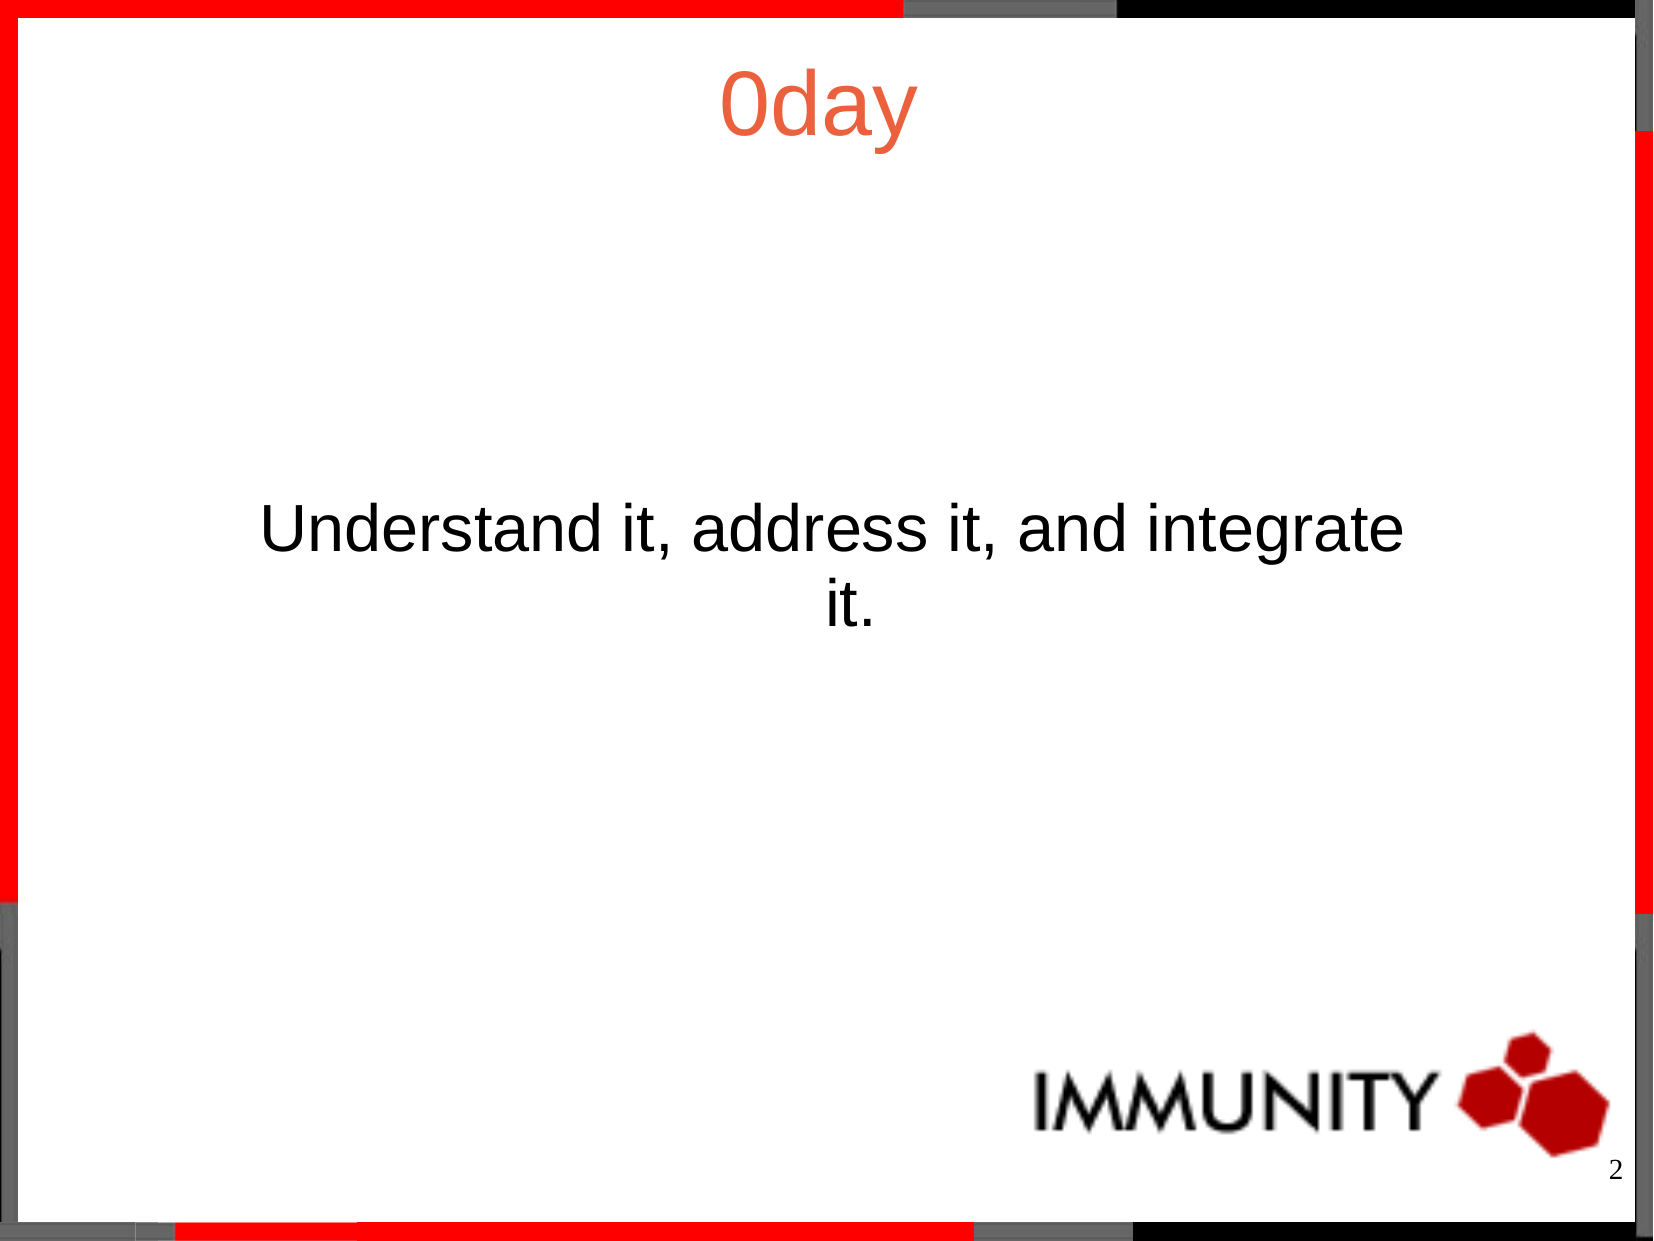

# 0day
Understand it, address it, and integrate it.